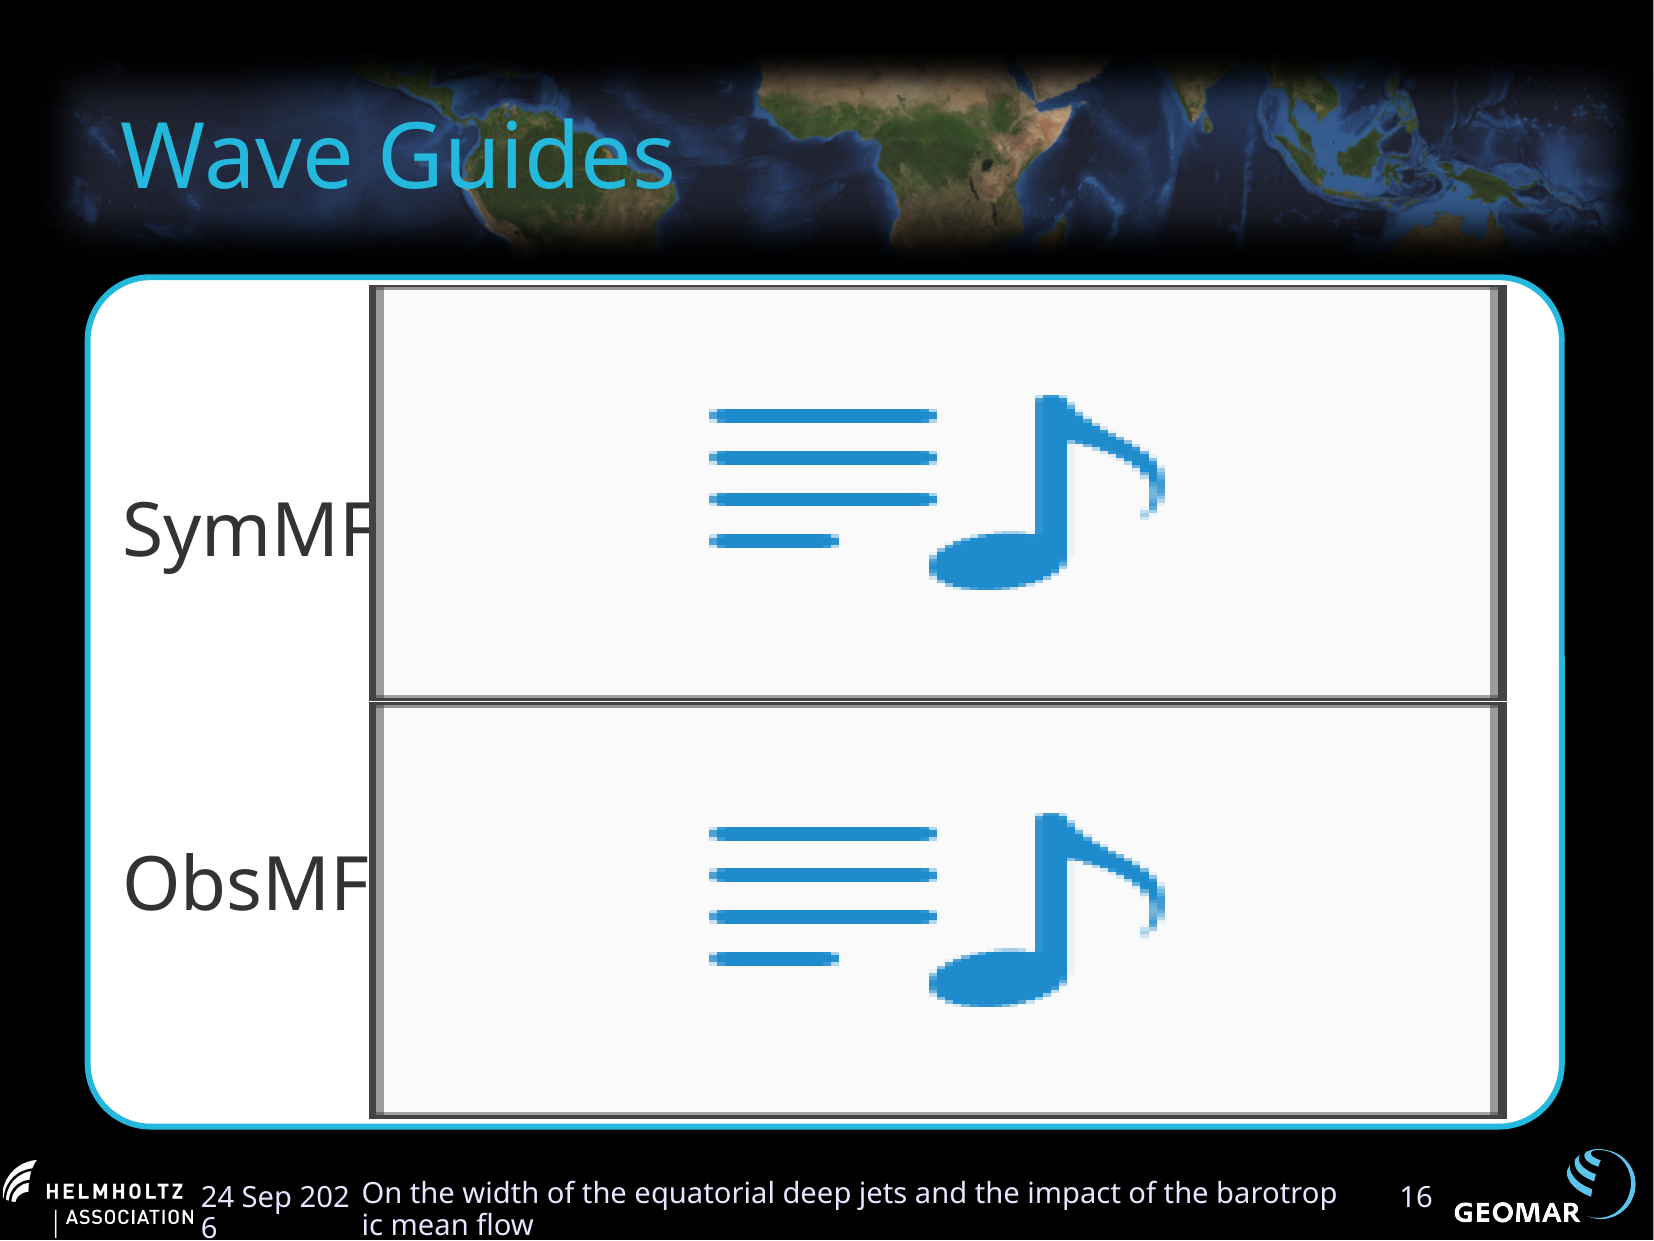

# Wave Guides
SymMF
ObsMF
On the width of the equatorial deep jets and the impact of the barotropic mean flow
16